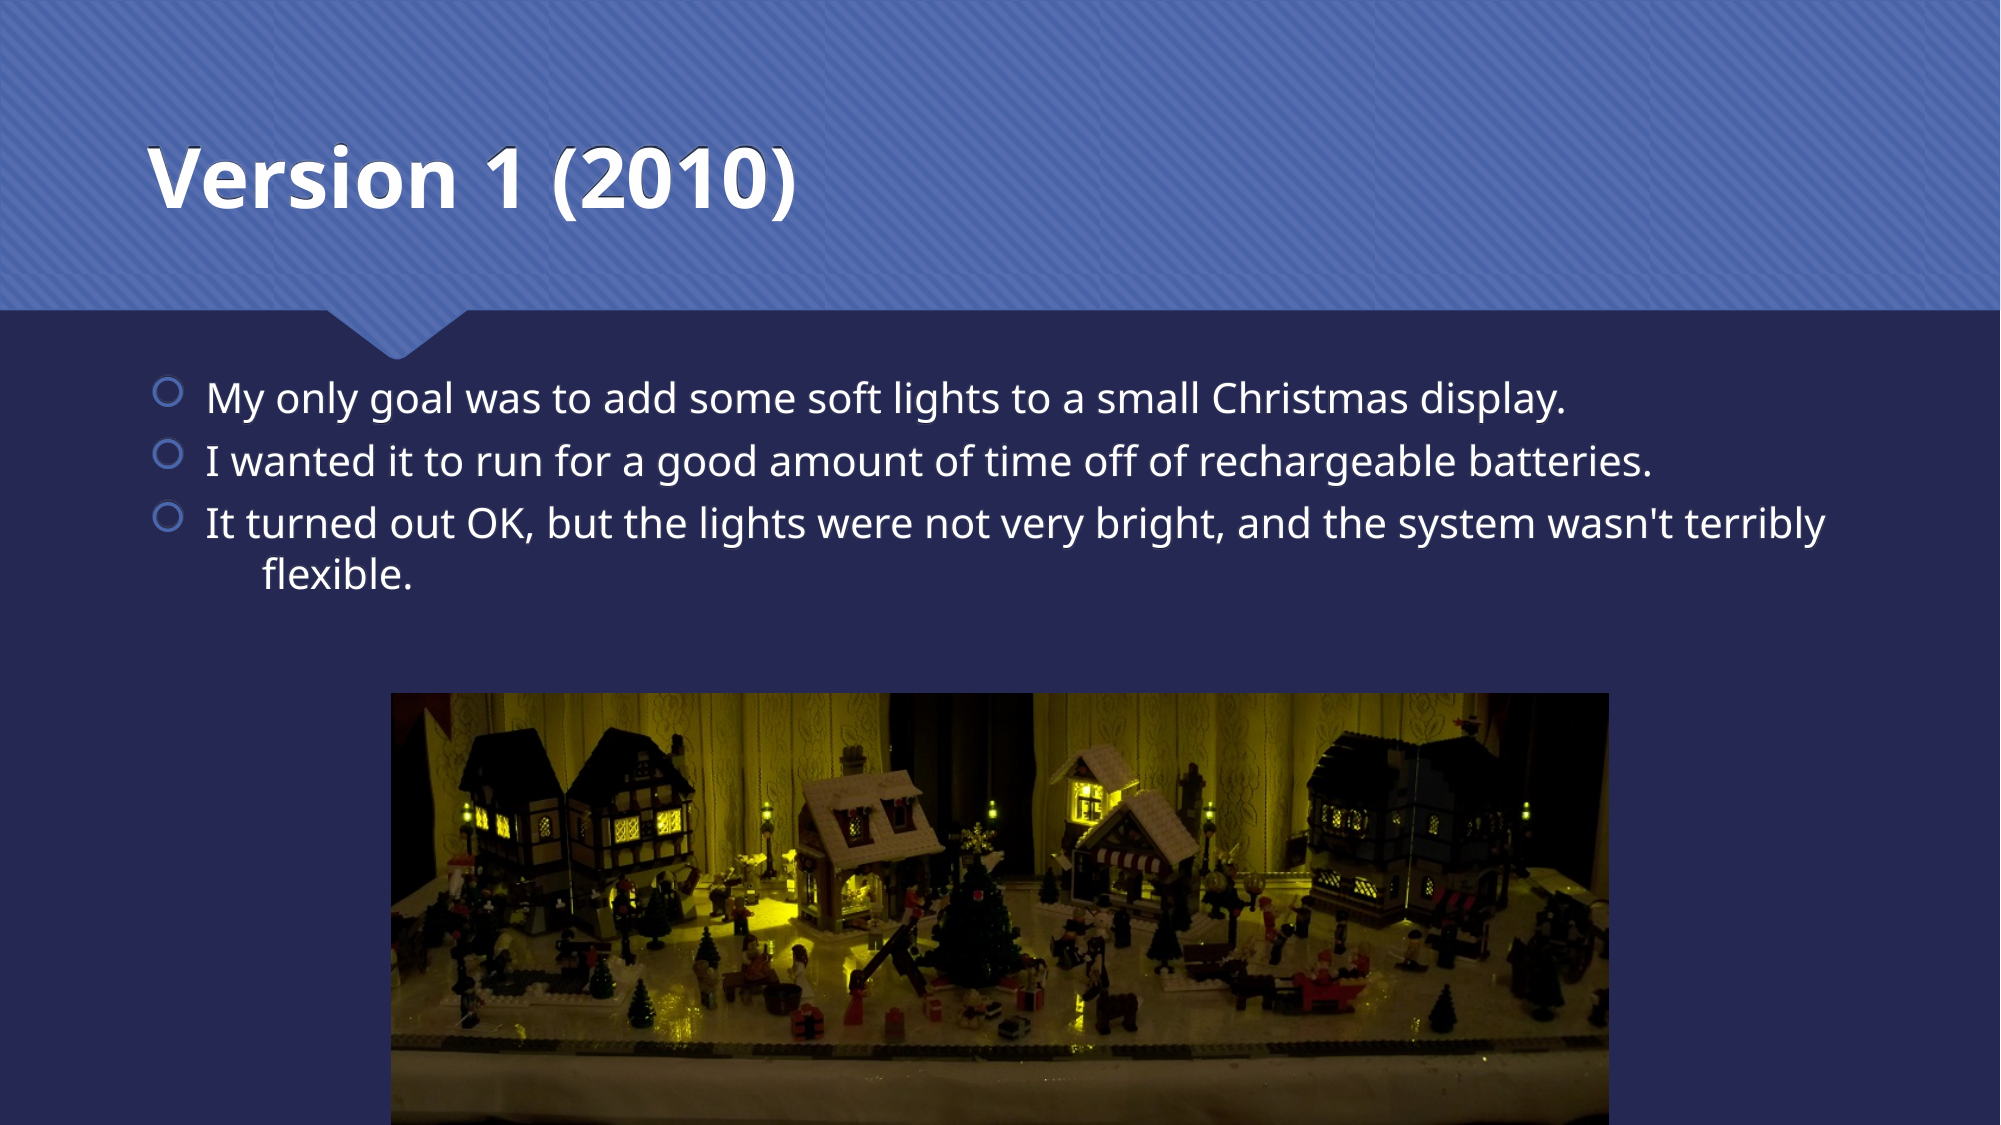

# Version 1 (2010)
My only goal was to add some soft lights to a small Christmas display.
I wanted it to run for a good amount of time off of rechargeable batteries.
It turned out OK, but the lights were not very bright, and the system wasn't terribly flexible.